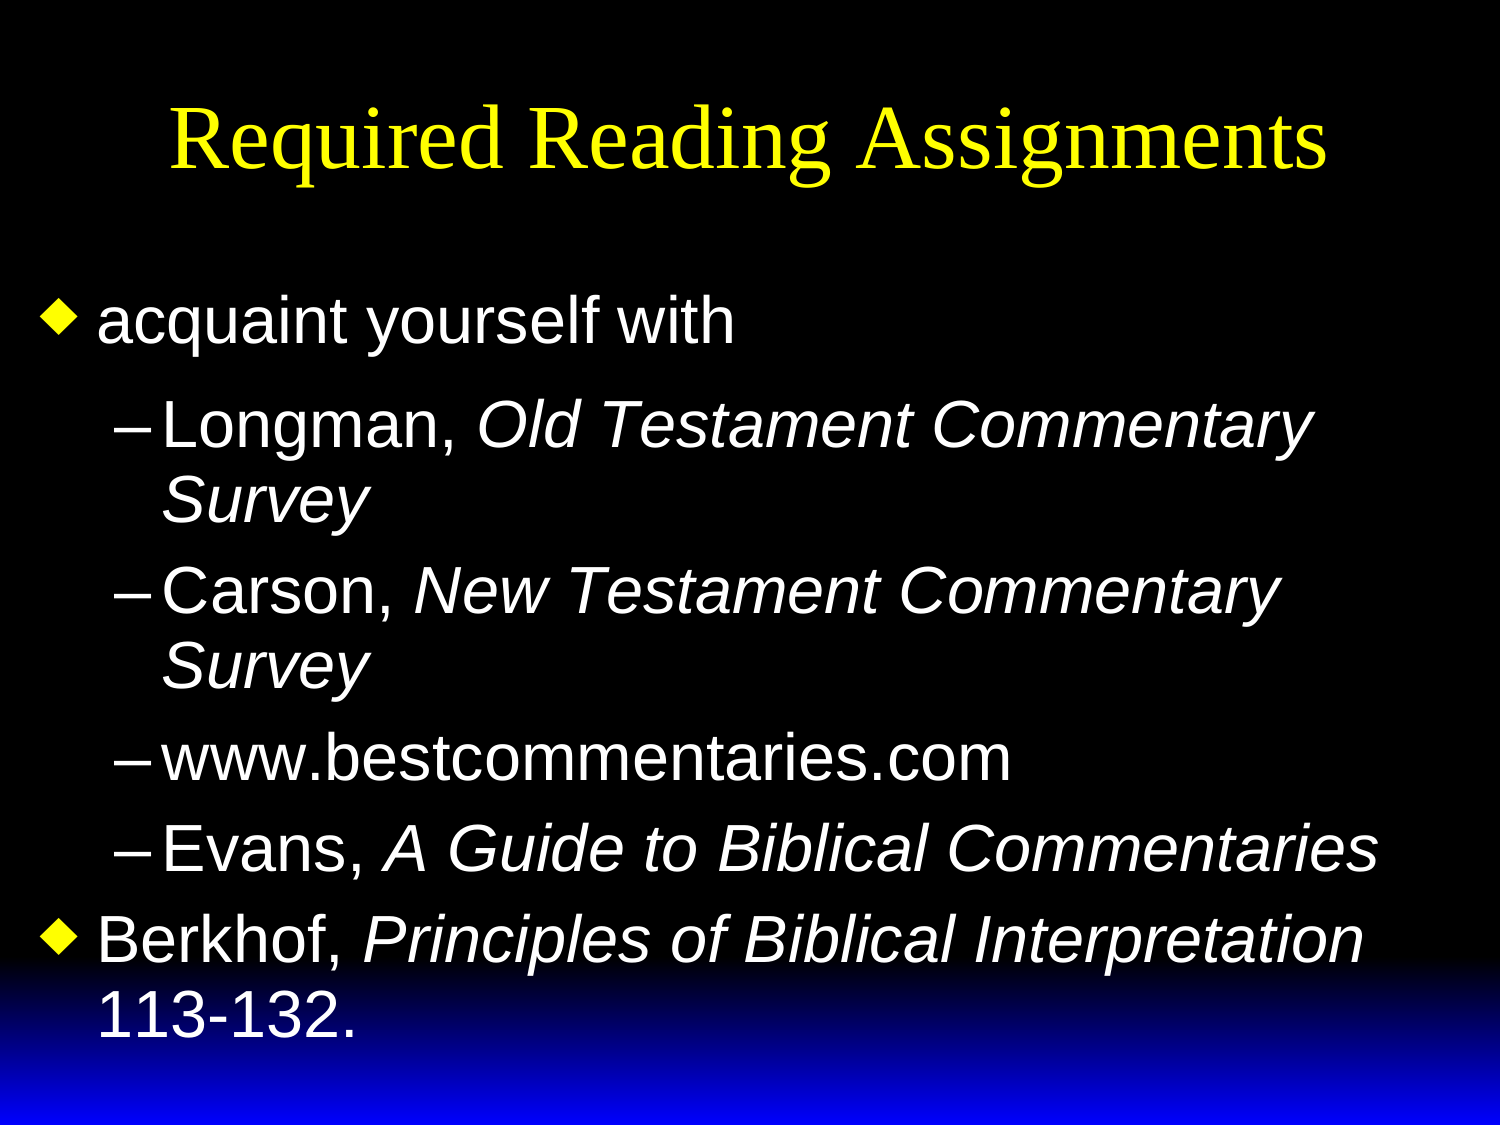

# Required Reading Assignments
acquaint yourself with
Longman, Old Testament Commentary Survey
Carson, New Testament Commentary Survey
www.bestcommentaries.com
Evans, A Guide to Biblical Commentaries
Berkhof, Principles of Biblical Interpretation 113-132.